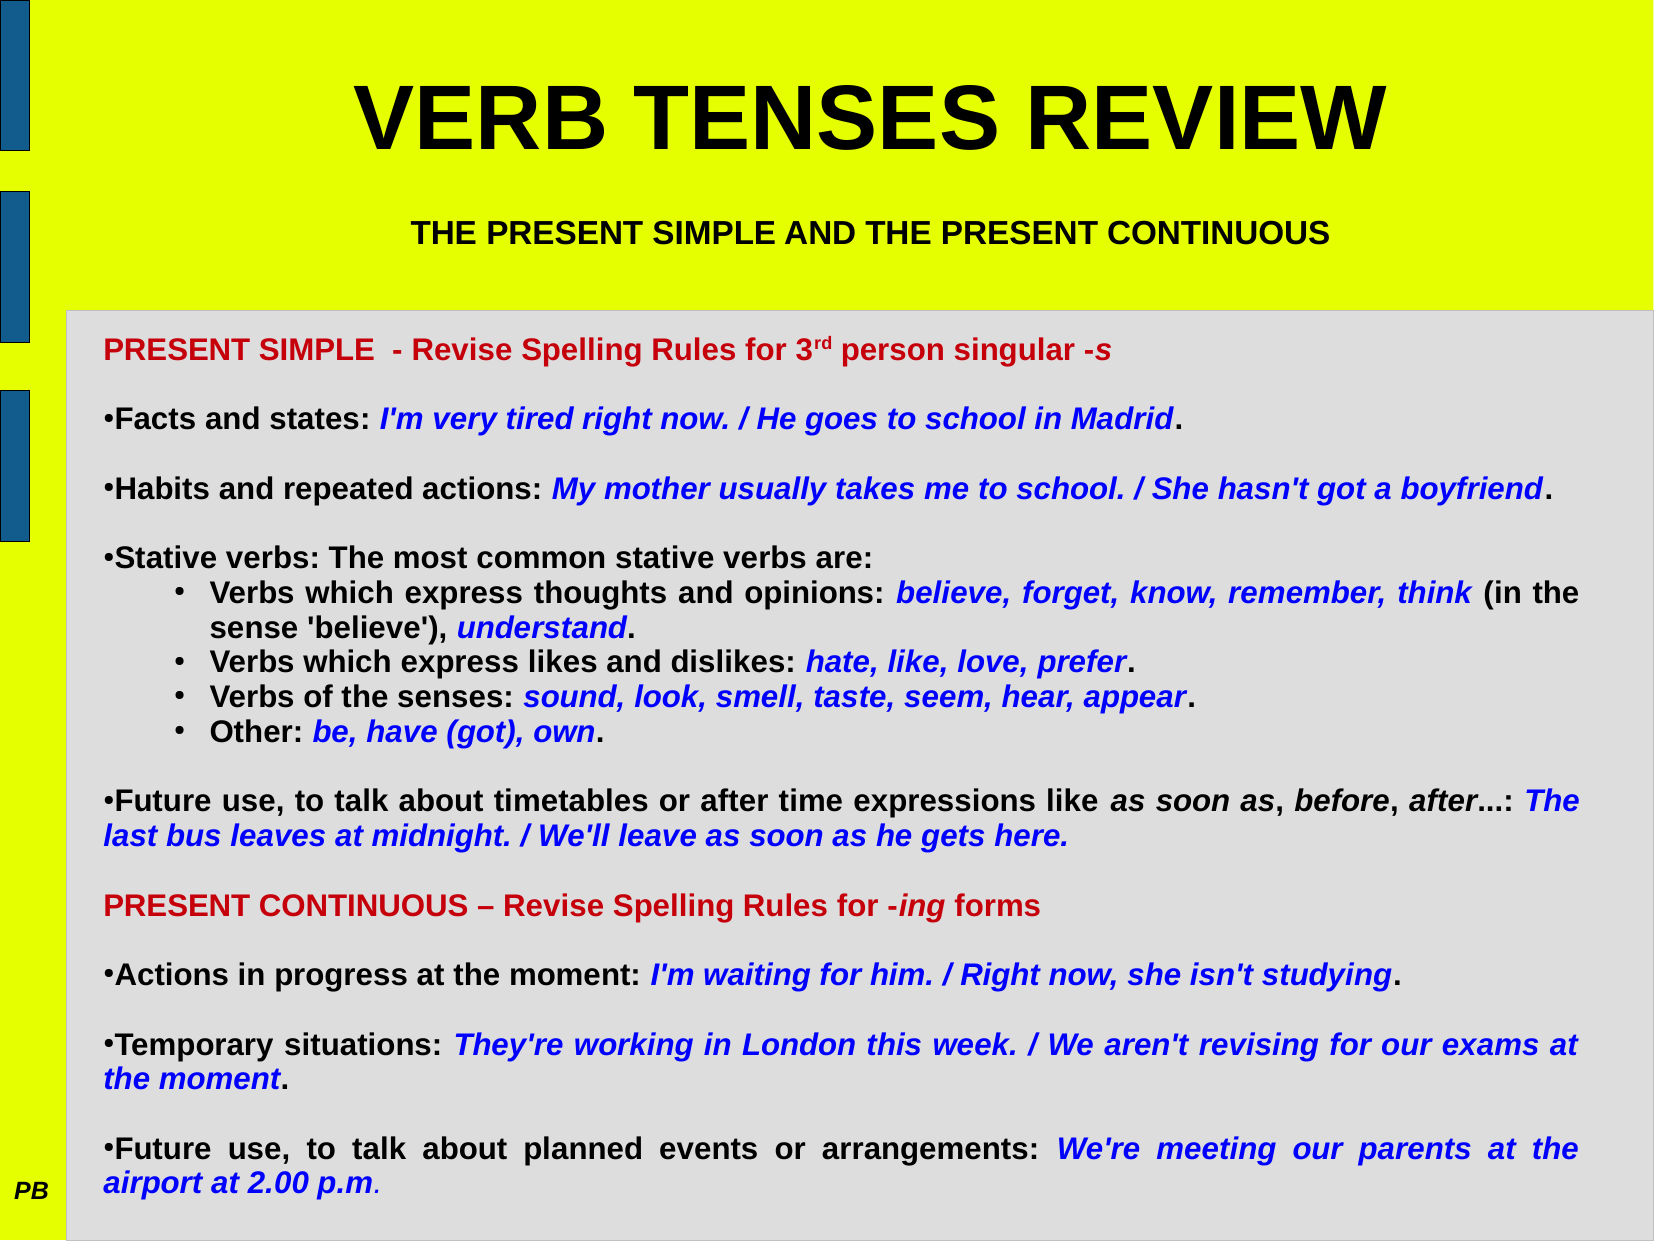

VERB TENSES REVIEW
THE PRESENT SIMPLE AND THE PRESENT CONTINUOUS
PRESENT SIMPLE - Revise Spelling Rules for 3rd person singular -s
Facts and states: I'm very tired right now. / He goes to school in Madrid.
Habits and repeated actions: My mother usually takes me to school. / She hasn't got a boyfriend.
Stative verbs: The most common stative verbs are:
Verbs which express thoughts and opinions: believe, forget, know, remember, think (in the sense 'believe'), understand.
Verbs which express likes and dislikes: hate, like, love, prefer.
Verbs of the senses: sound, look, smell, taste, seem, hear, appear.
Other: be, have (got), own.
Future use, to talk about timetables or after time expressions like as soon as, before, after...: The last bus leaves at midnight. / We'll leave as soon as he gets here.
PRESENT CONTINUOUS – Revise Spelling Rules for -ing forms
Actions in progress at the moment: I'm waiting for him. / Right now, she isn't studying.
Temporary situations: They're working in London this week. / We aren't revising for our exams at the moment.
Future use, to talk about planned events or arrangements: We're meeting our parents at the airport at 2.00 p.m.
PB